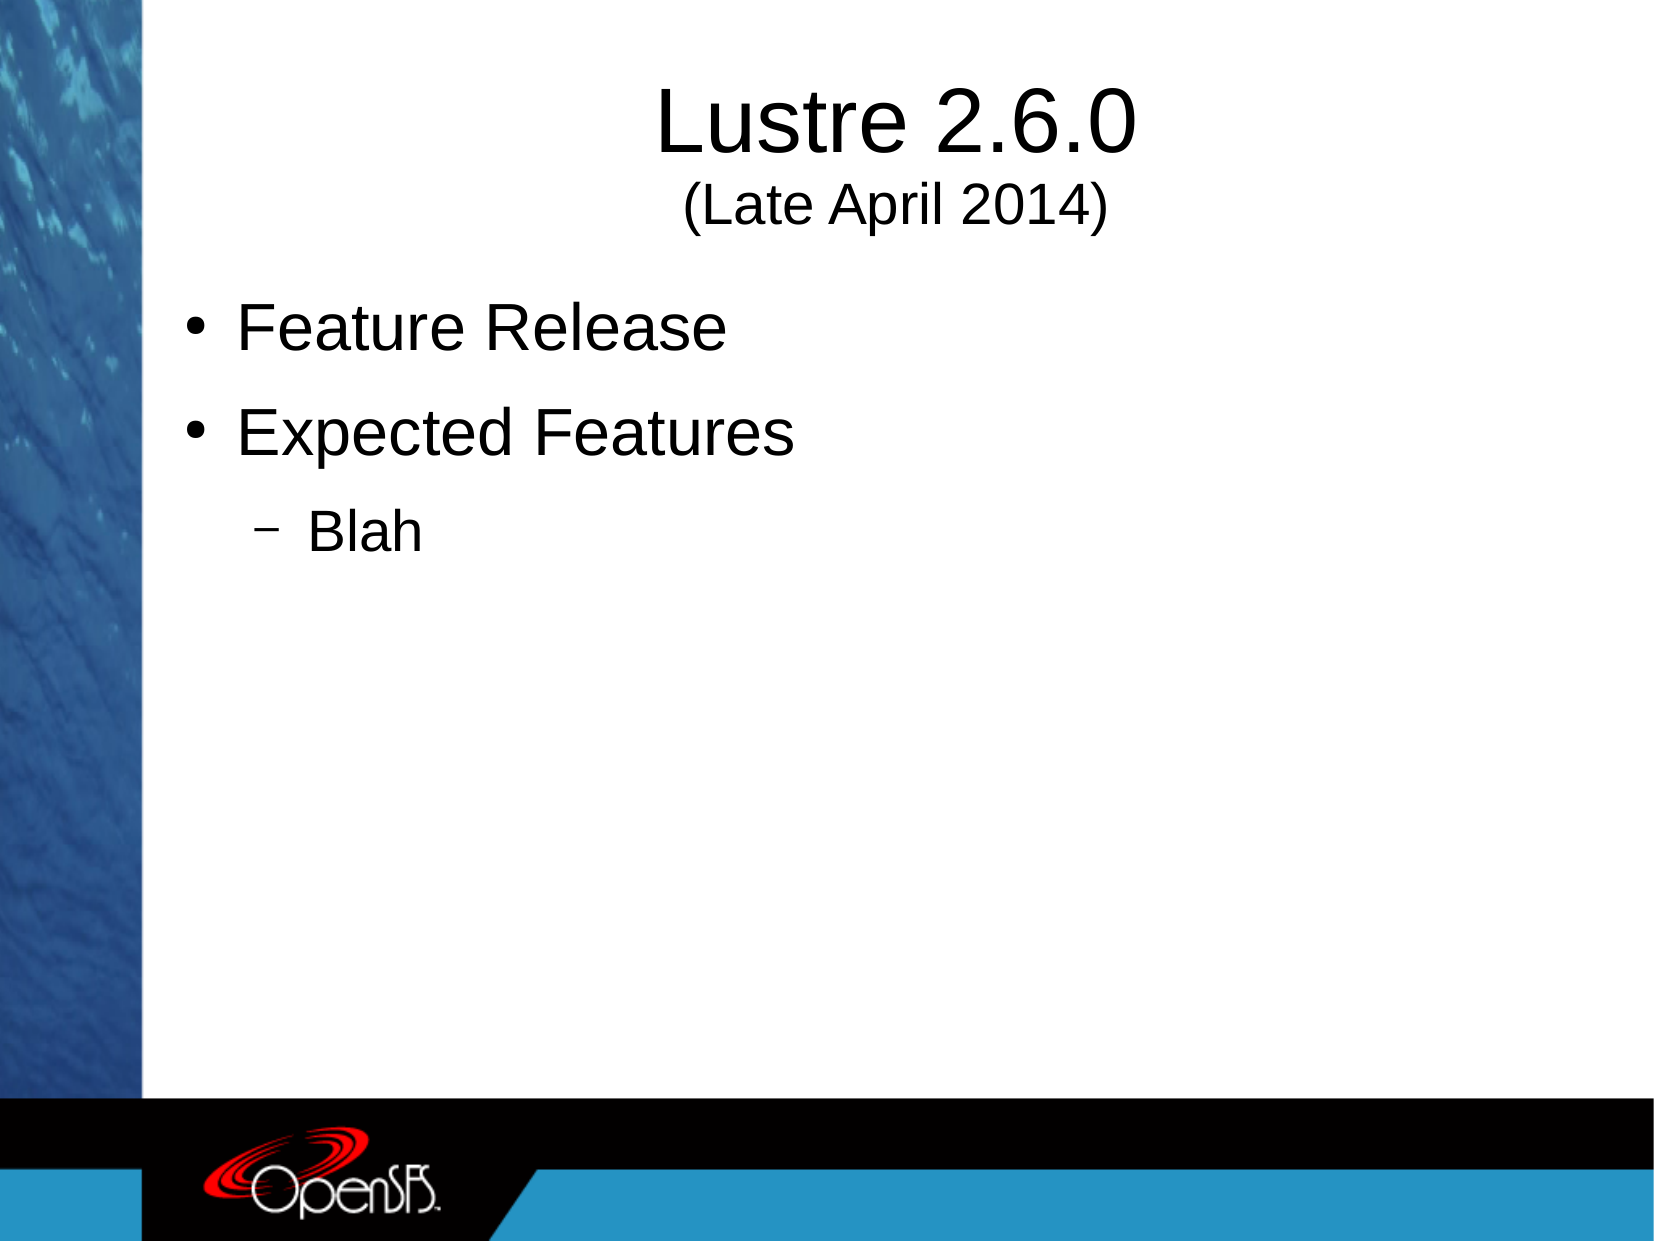

# Lustre 2.6.0 (Late April 2014)
Feature Release
Expected Features
Blah